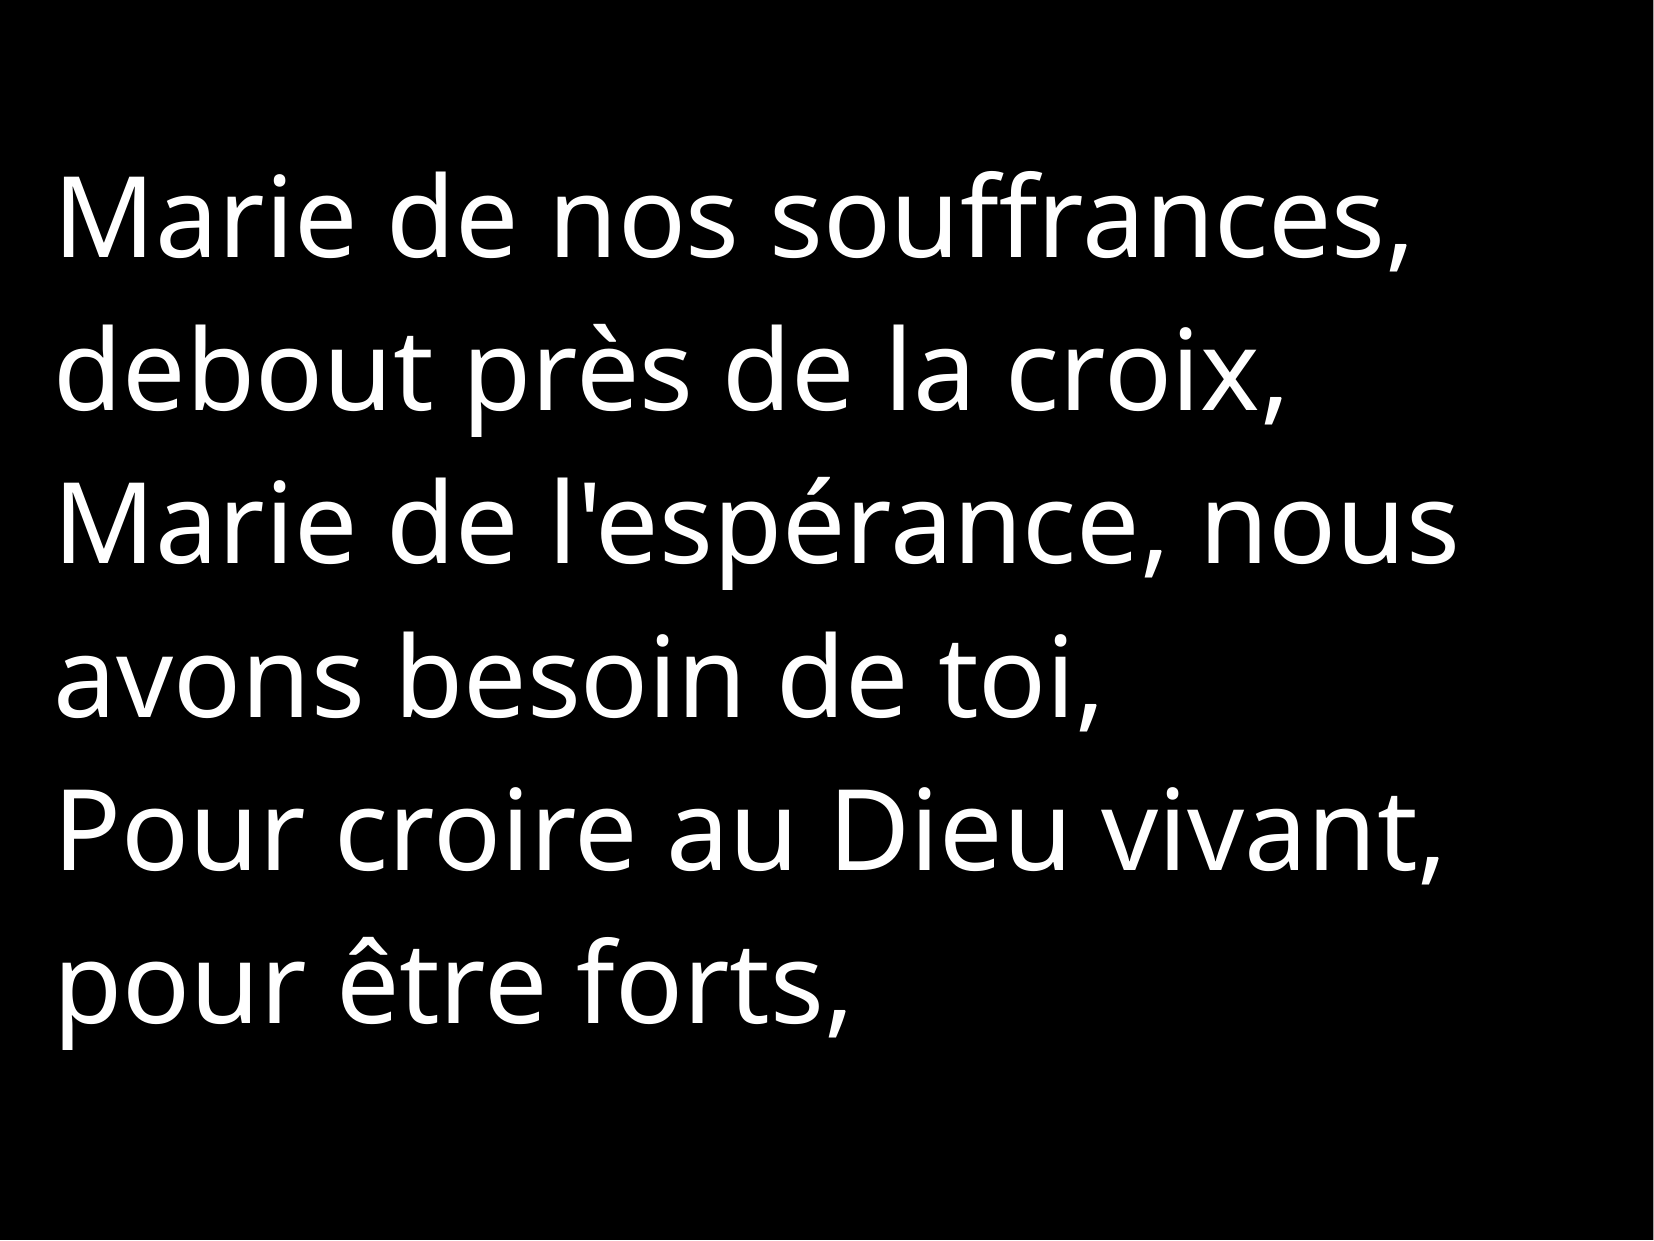

Marie de nos souffrances, debout près de la croix,
Marie de l'espérance, nous avons besoin de toi,
Pour croire au Dieu vivant, pour être forts,